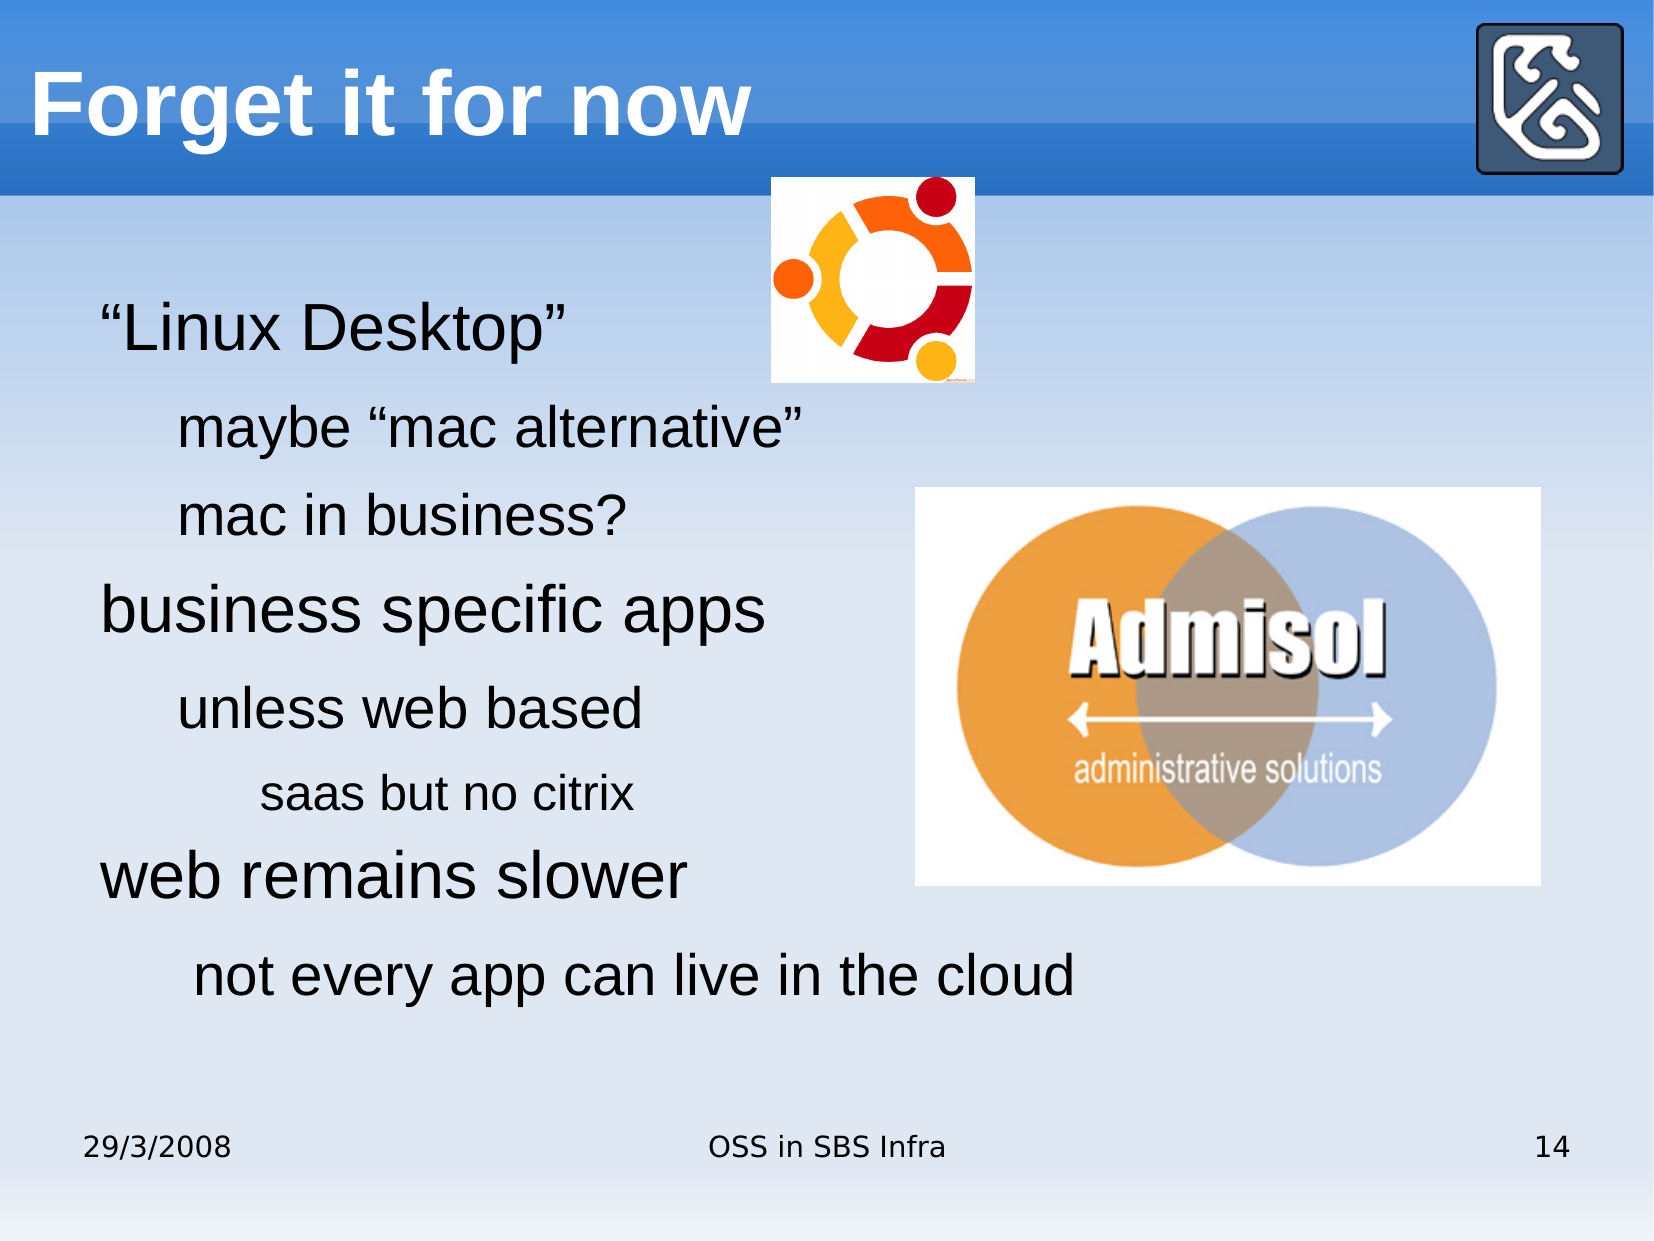

# Forget it for now
“Linux Desktop”
maybe “mac alternative”
mac in business?
business specific apps
unless web based
saas but no citrix
web remains slower
 not every app can live in the cloud
29/3/2008
OSS in SBS Infra
14